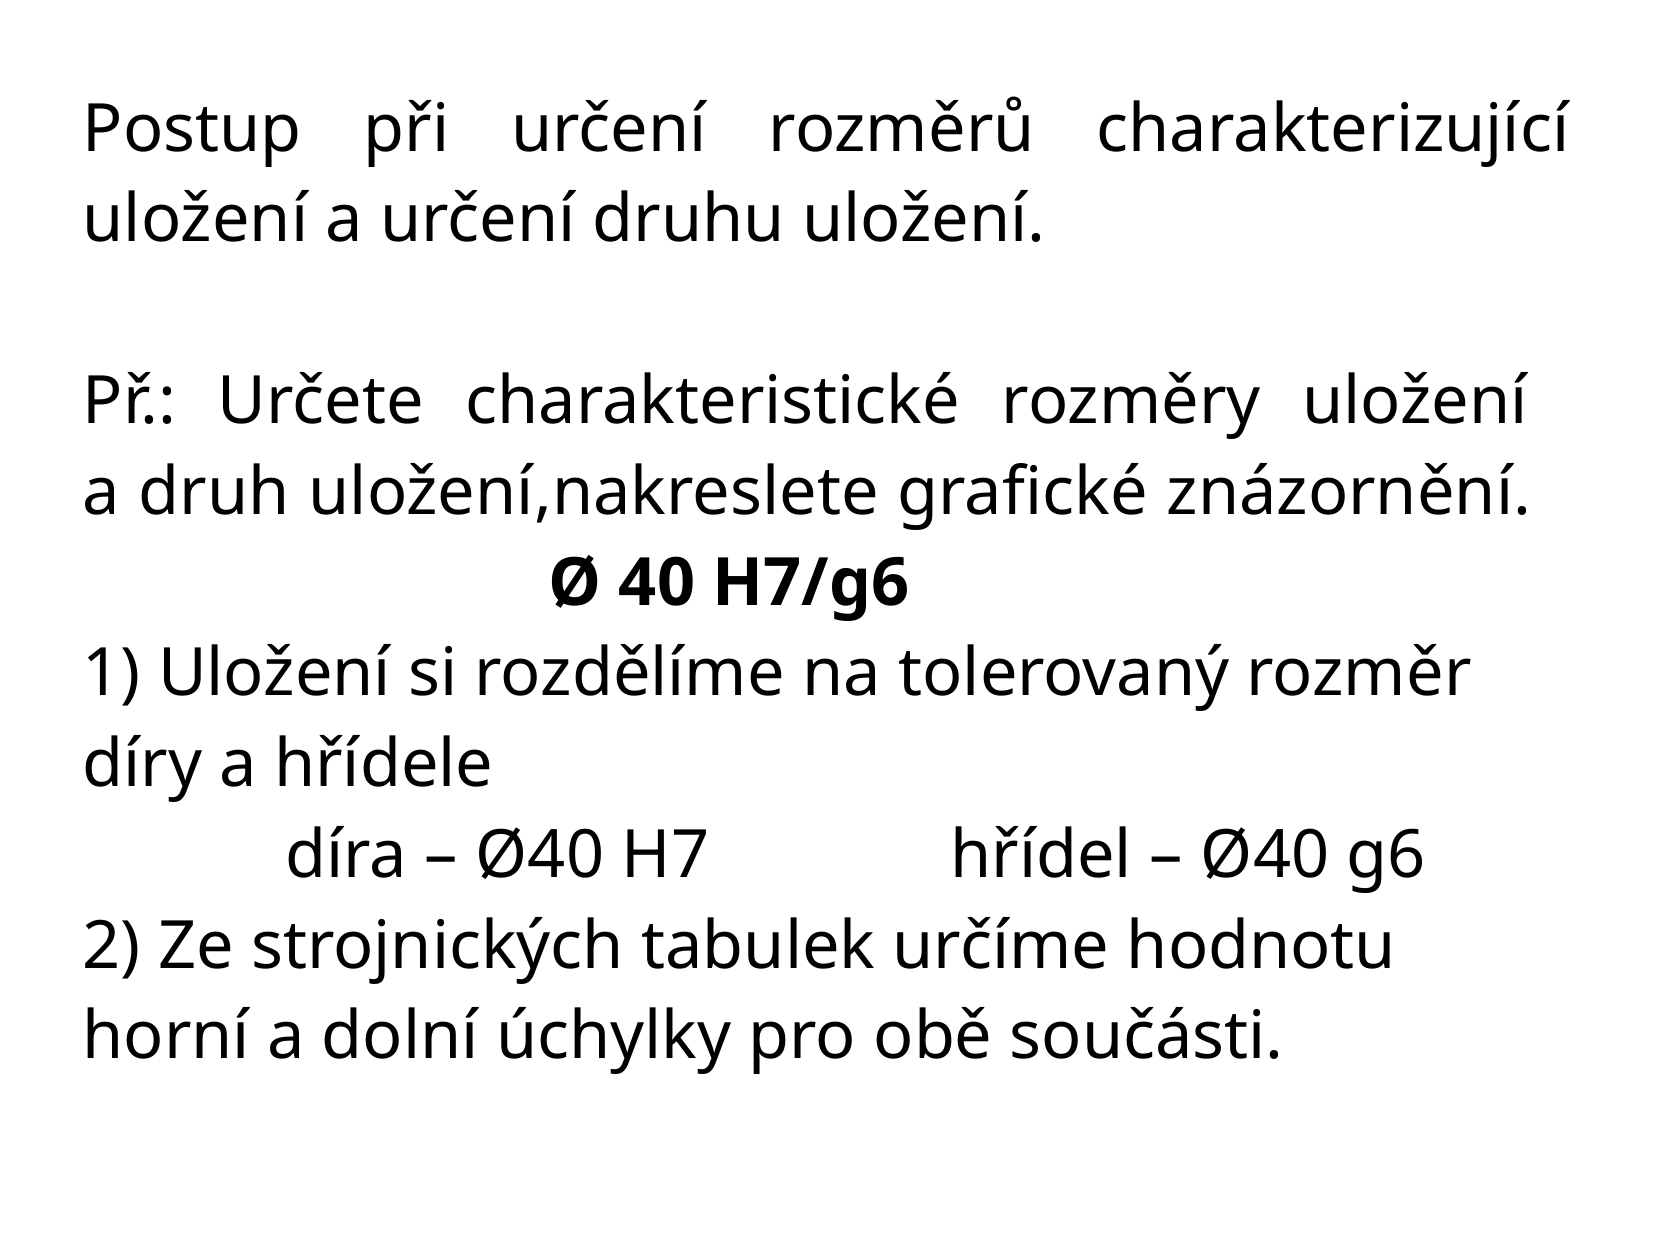

# Postup při určení rozměrů charakterizující uložení a určení druhu uložení.
Př.: Určete charakteristické rozměry uložení
a druh uložení,nakreslete grafické znázornění. Ø 40 H7/g6
 Uložení si rozdělíme na tolerovaný rozměr díry a hřídele
díra – Ø40 H7 hřídel – Ø40 g6
 Ze strojnických tabulek určíme hodnotu horní a dolní úchylky pro obě součásti.